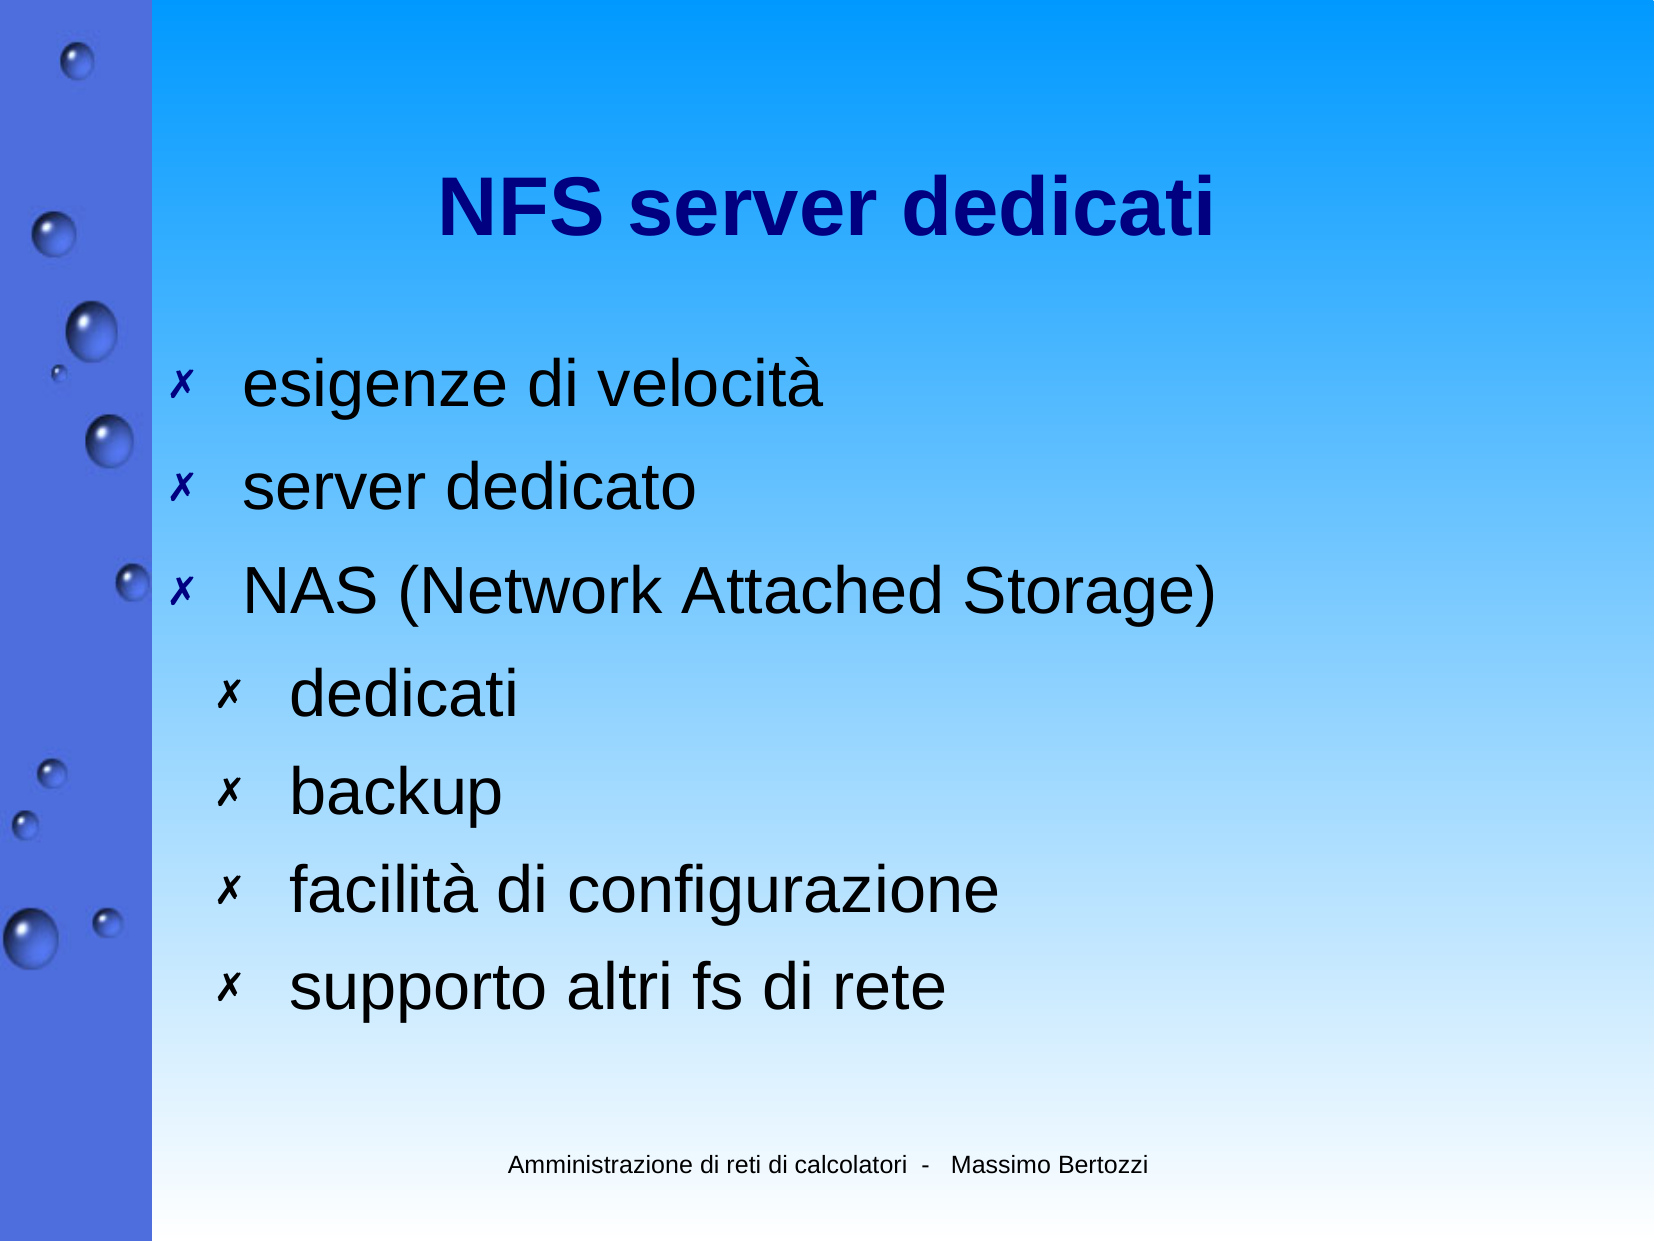

# NFS server dedicati
esigenze di velocità
server dedicato
NAS (Network Attached Storage)
dedicati
backup
facilità di configurazione
supporto altri fs di rete